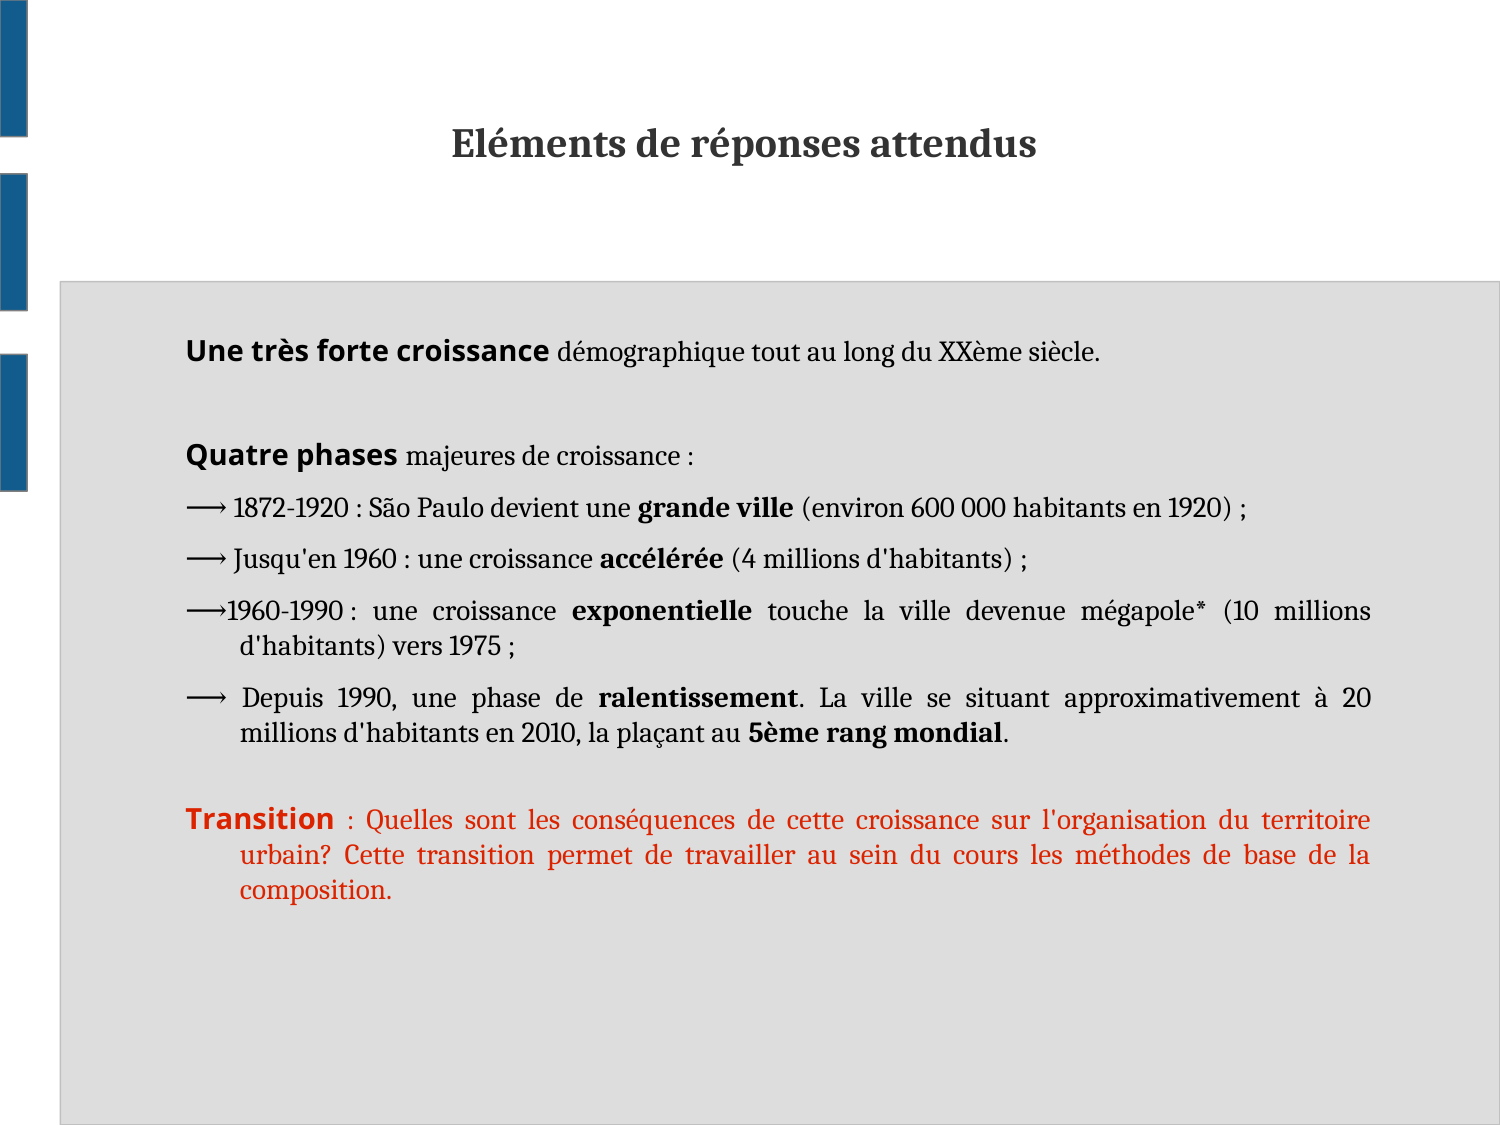

# Eléments de réponses attendus
Une très forte croissance démographique tout au long du XXème siècle.
Quatre phases majeures de croissance :
⟶ 1872-1920 : São Paulo devient une grande ville (environ 600 000 habitants en 1920) ;
⟶ Jusqu'en 1960 : une croissance accélérée (4 millions d'habitants) ;
⟶1960-1990 : une croissance exponentielle touche la ville devenue mégapole* (10 millions d'habitants) vers 1975 ;
⟶ Depuis 1990, une phase de ralentissement. La ville se situant approximativement à 20 millions d'habitants en 2010, la plaçant au 5ème rang mondial.
Transition : Quelles sont les conséquences de cette croissance sur l'organisation du territoire urbain? Cette transition permet de travailler au sein du cours les méthodes de base de la composition.